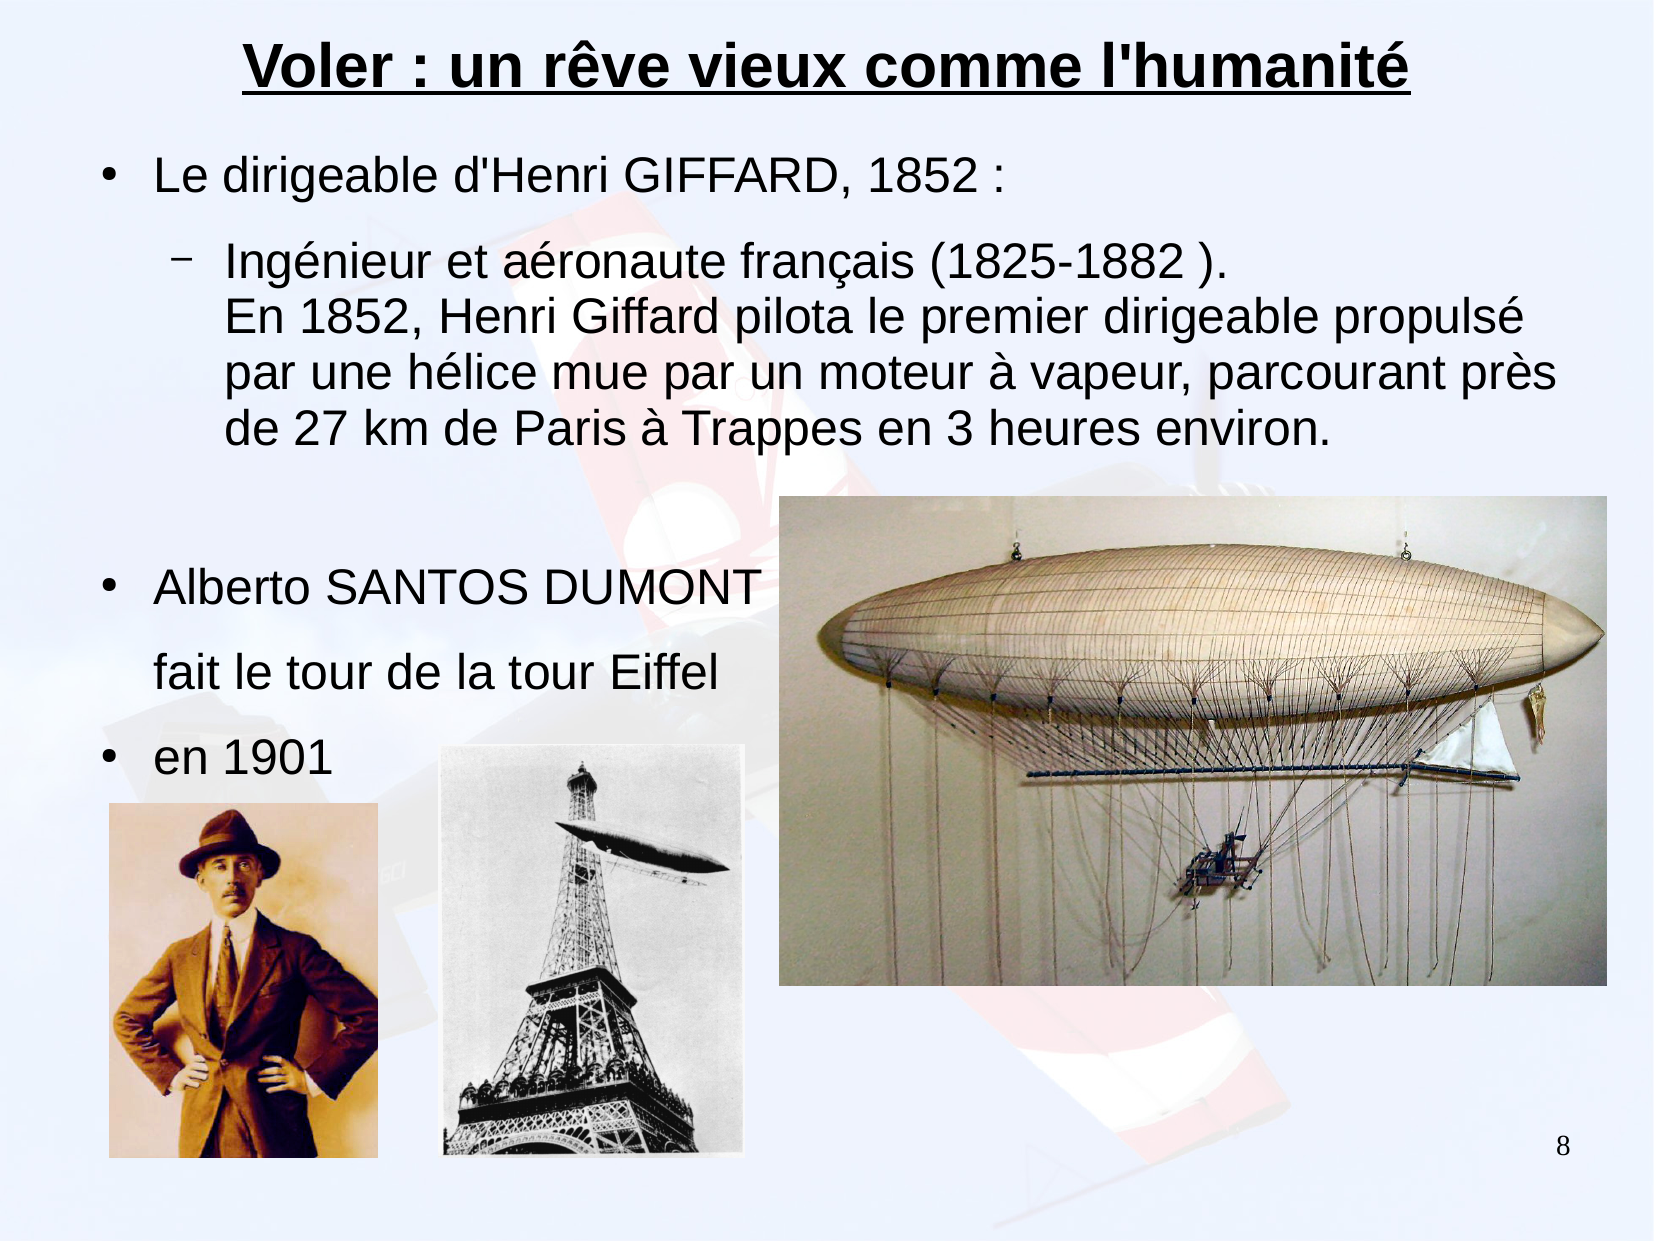

# Voler : un rêve vieux comme l'humanité
Le dirigeable d'Henri GIFFARD, 1852 :
Ingénieur et aéronaute français (1825-1882 ).
En 1852, Henri Giffard pilota le premier dirigeable propulsé par une hélice mue par un moteur à vapeur, parcourant près de 27 km de Paris à Trappes en 3 heures environ.
Alberto SANTOS DUMONT
fait le tour de la tour Eiffel
en 1901
8